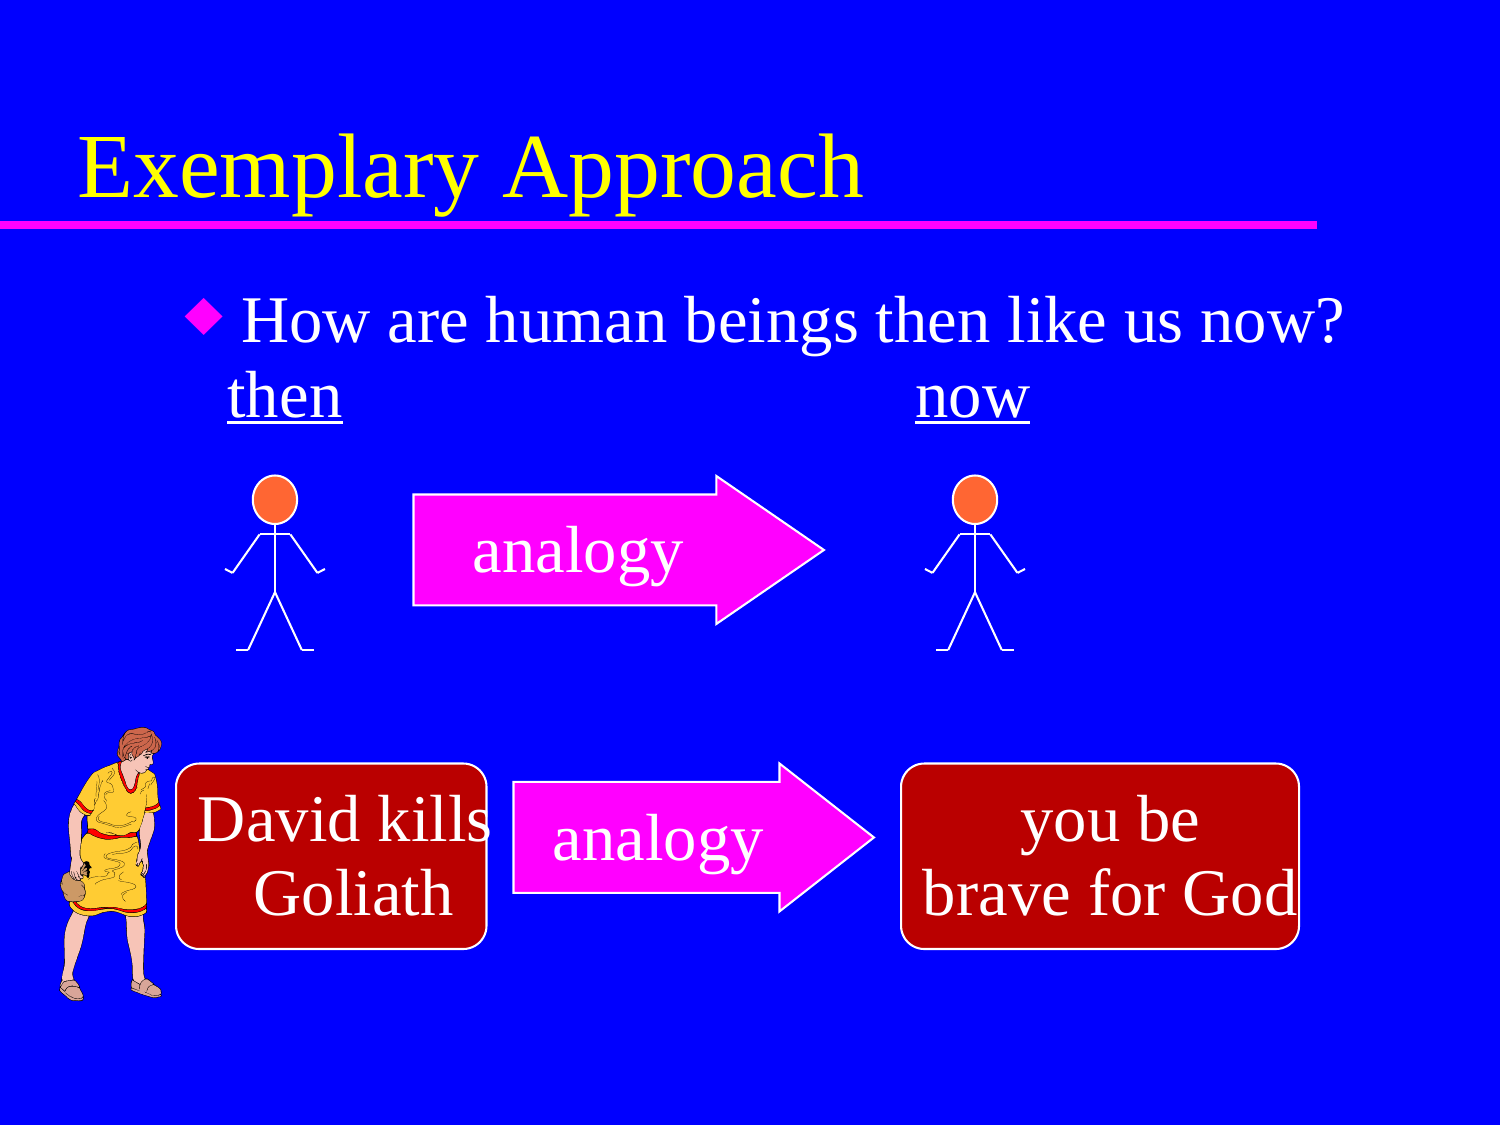

# Exemplary Approach
How are human beings then like us now?
then
now
analogy
David kills
 Goliath
analogy
you be
brave for God